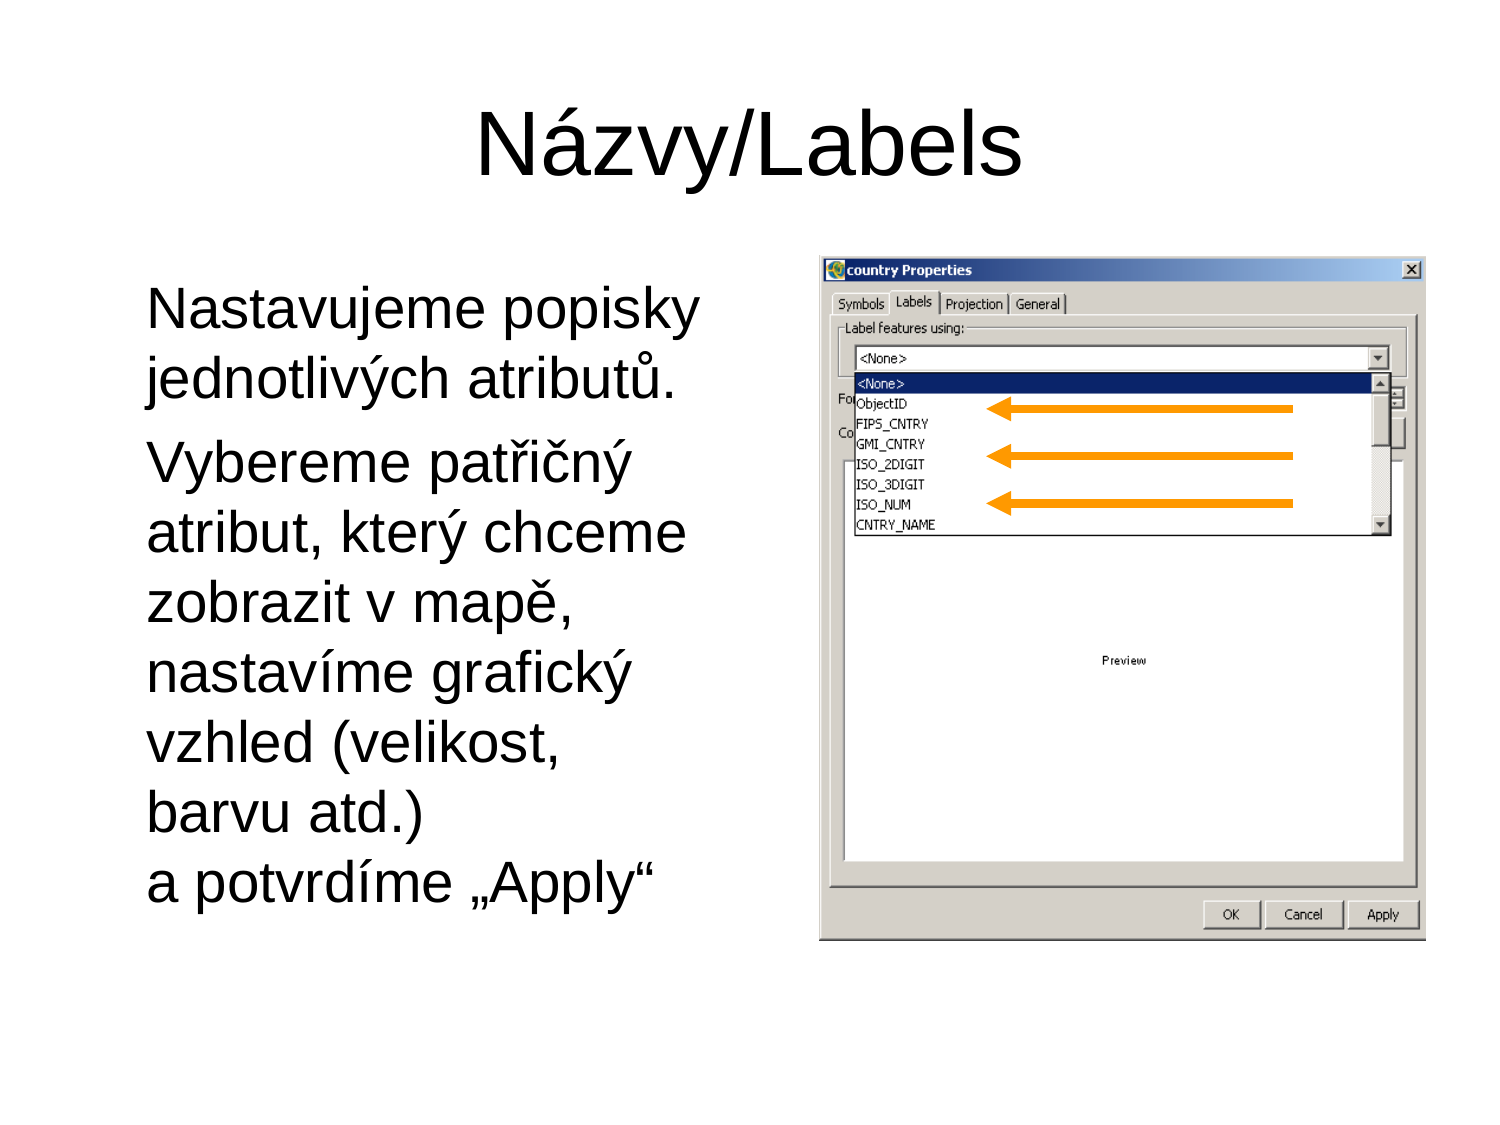

# Názvy/Labels
	Nastavujeme popisky jednotlivých atributů.
	Vybereme patřičný atribut, který chceme zobrazit v mapě, nastavíme grafický vzhled (velikost, barvu atd.)
a potvrdíme „Apply“